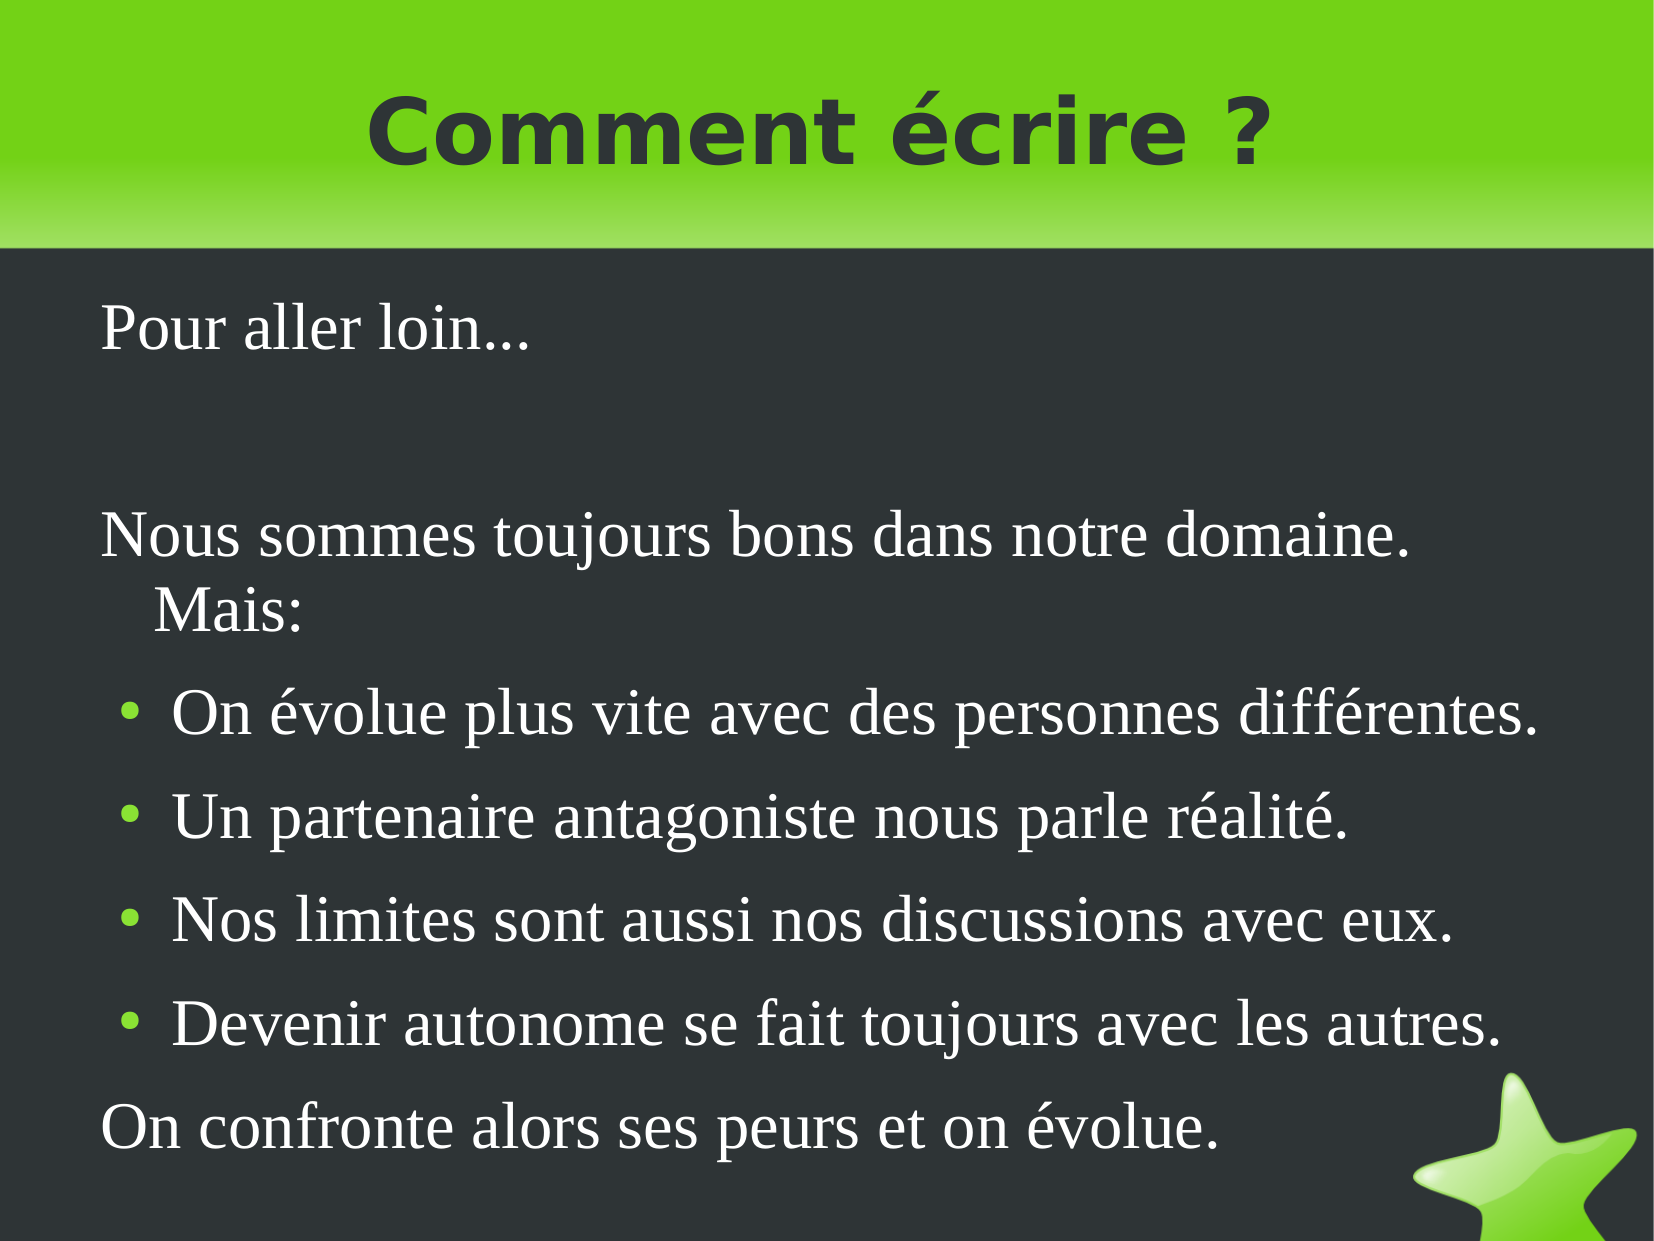

# Comment écrire ?
Pour aller loin...
Nous sommes toujours bons dans notre domaine. Mais:
On évolue plus vite avec des personnes différentes.
Un partenaire antagoniste nous parle réalité.
Nos limites sont aussi nos discussions avec eux.
Devenir autonome se fait toujours avec les autres.
On confronte alors ses peurs et on évolue.